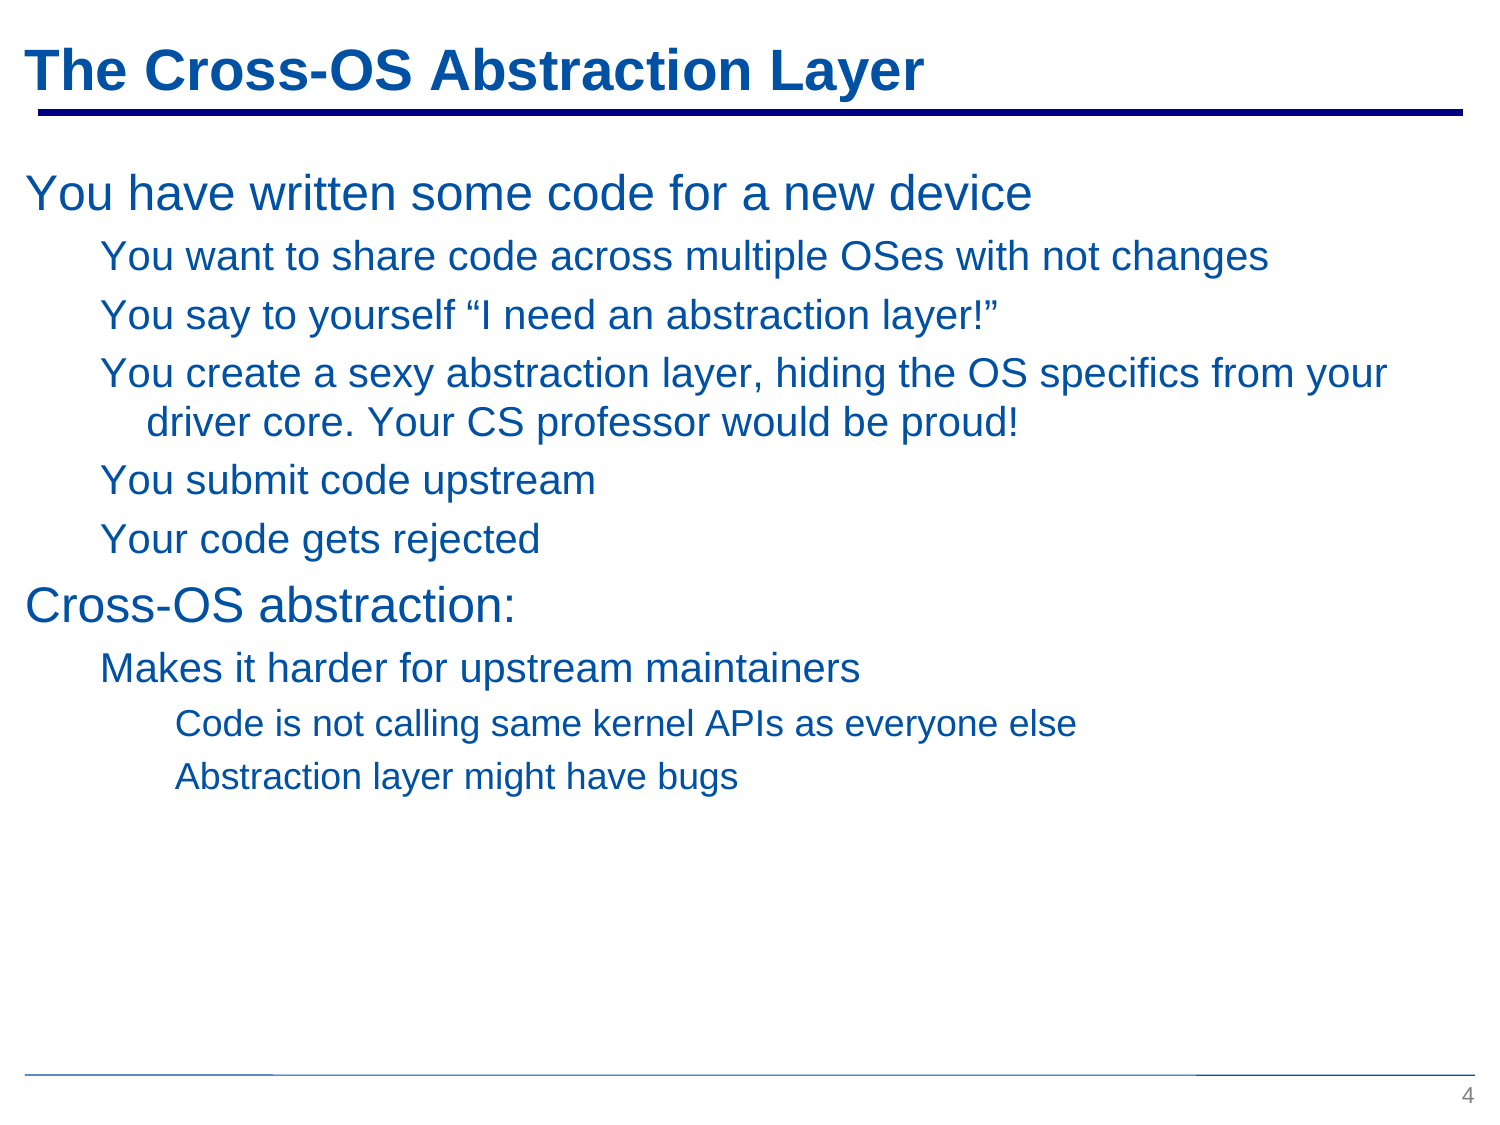

# The Cross-OS Abstraction Layer
You have written some code for a new device
You want to share code across multiple OSes with not changes
You say to yourself “I need an abstraction layer!”
You create a sexy abstraction layer, hiding the OS specifics from your driver core. Your CS professor would be proud!
You submit code upstream
Your code gets rejected
Cross-OS abstraction:
Makes it harder for upstream maintainers
Code is not calling same kernel APIs as everyone else
Abstraction layer might have bugs
4